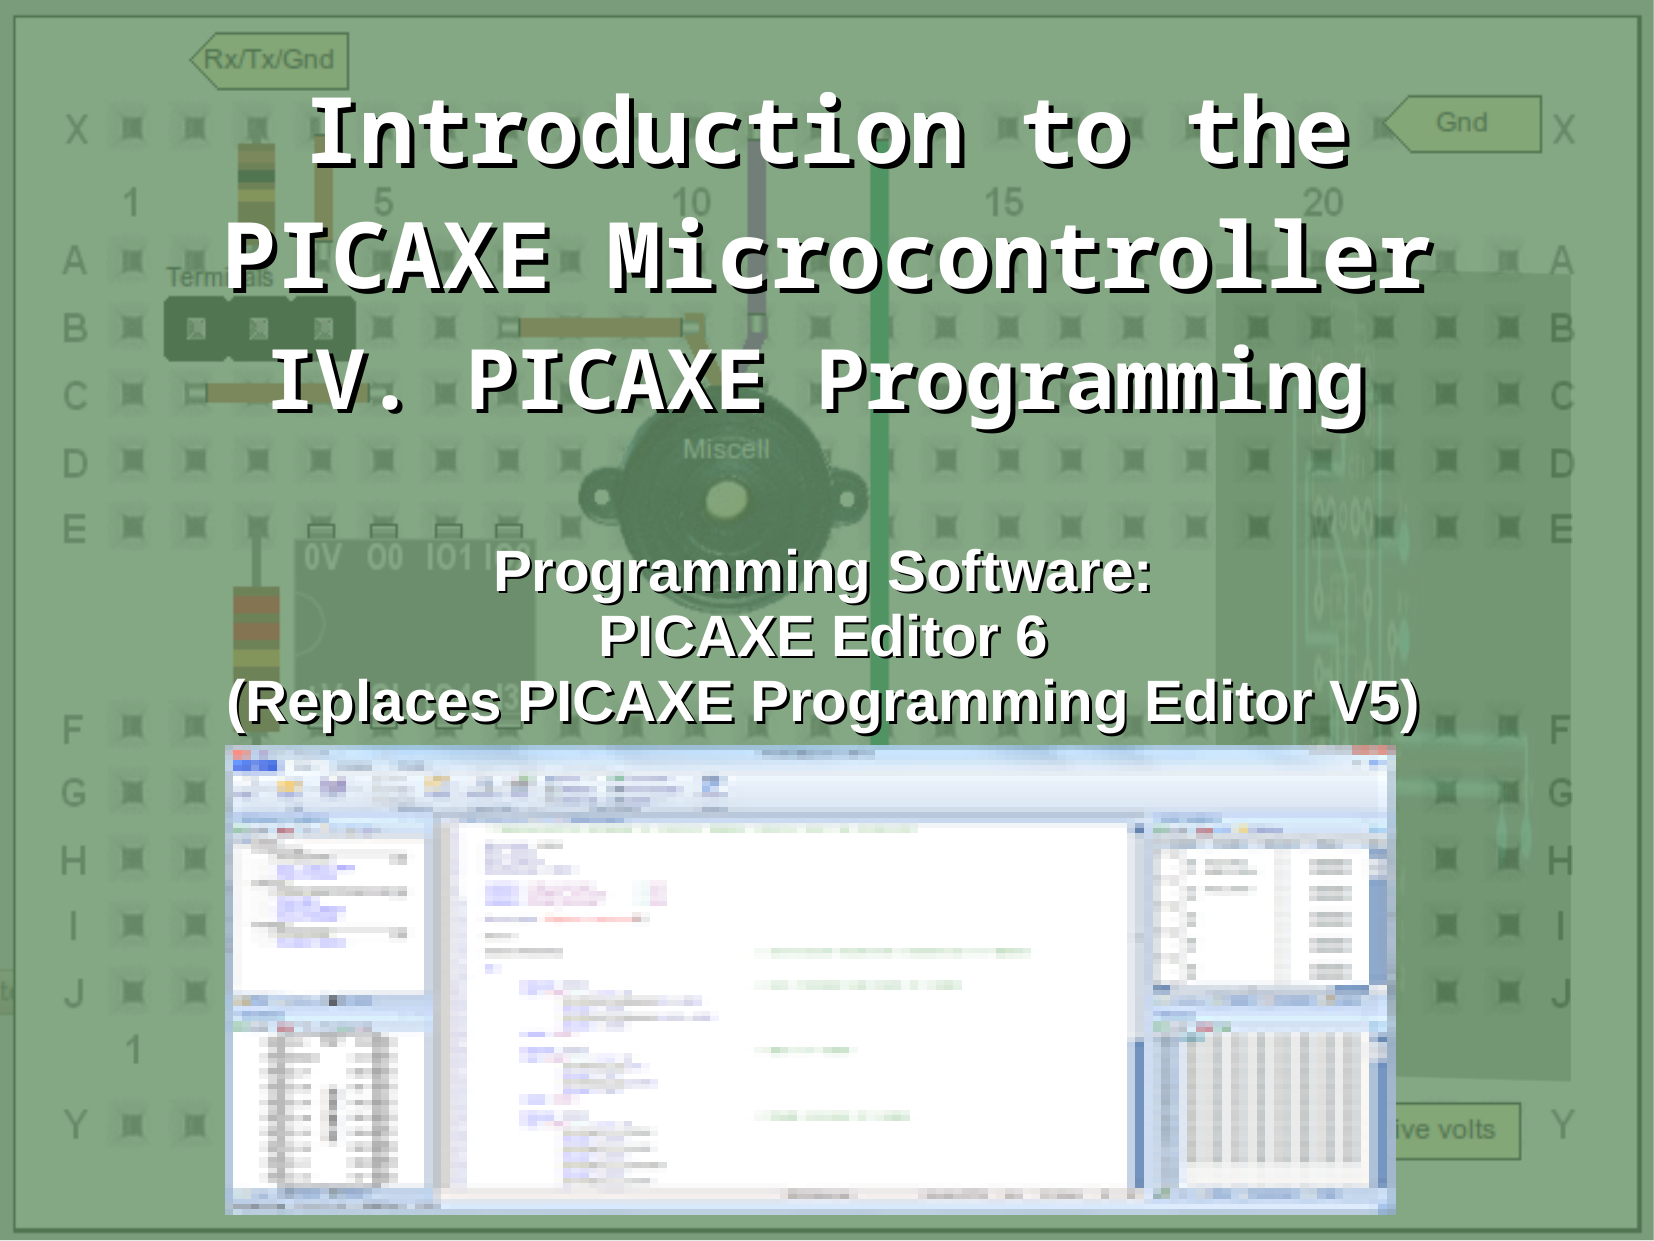

# Introduction to the PICAXE Microcontroller
IV. PICAXE Programming
Programming Software:
PICAXE Editor 6
(Replaces PICAXE Programming Editor V5)